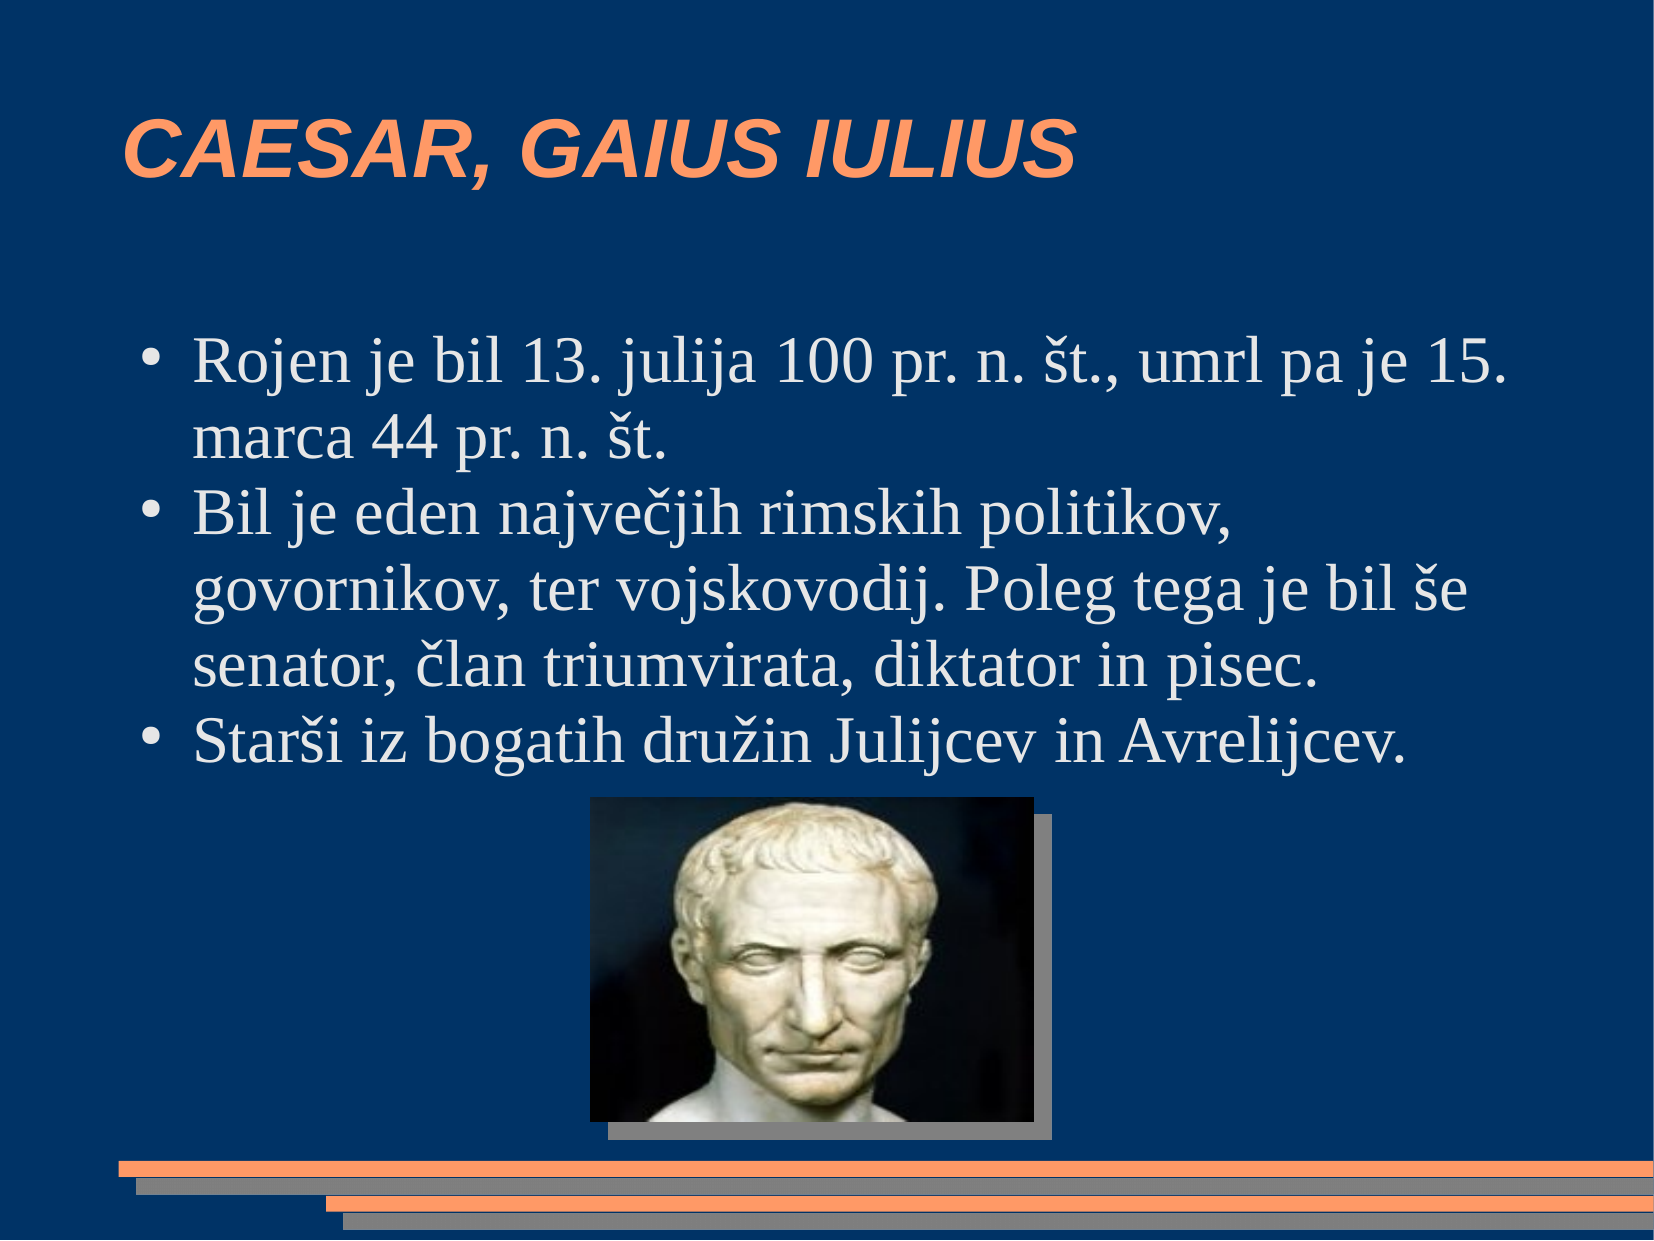

# CAESAR, GAIUS IULIUS
Rojen je bil 13. julija 100 pr. n. št., umrl pa je 15. marca 44 pr. n. št.
Bil je eden največjih rimskih politikov, govornikov, ter vojskovodij. Poleg tega je bil še senator, član triumvirata, diktator in pisec.
Starši iz bogatih družin Julijcev in Avrelijcev.